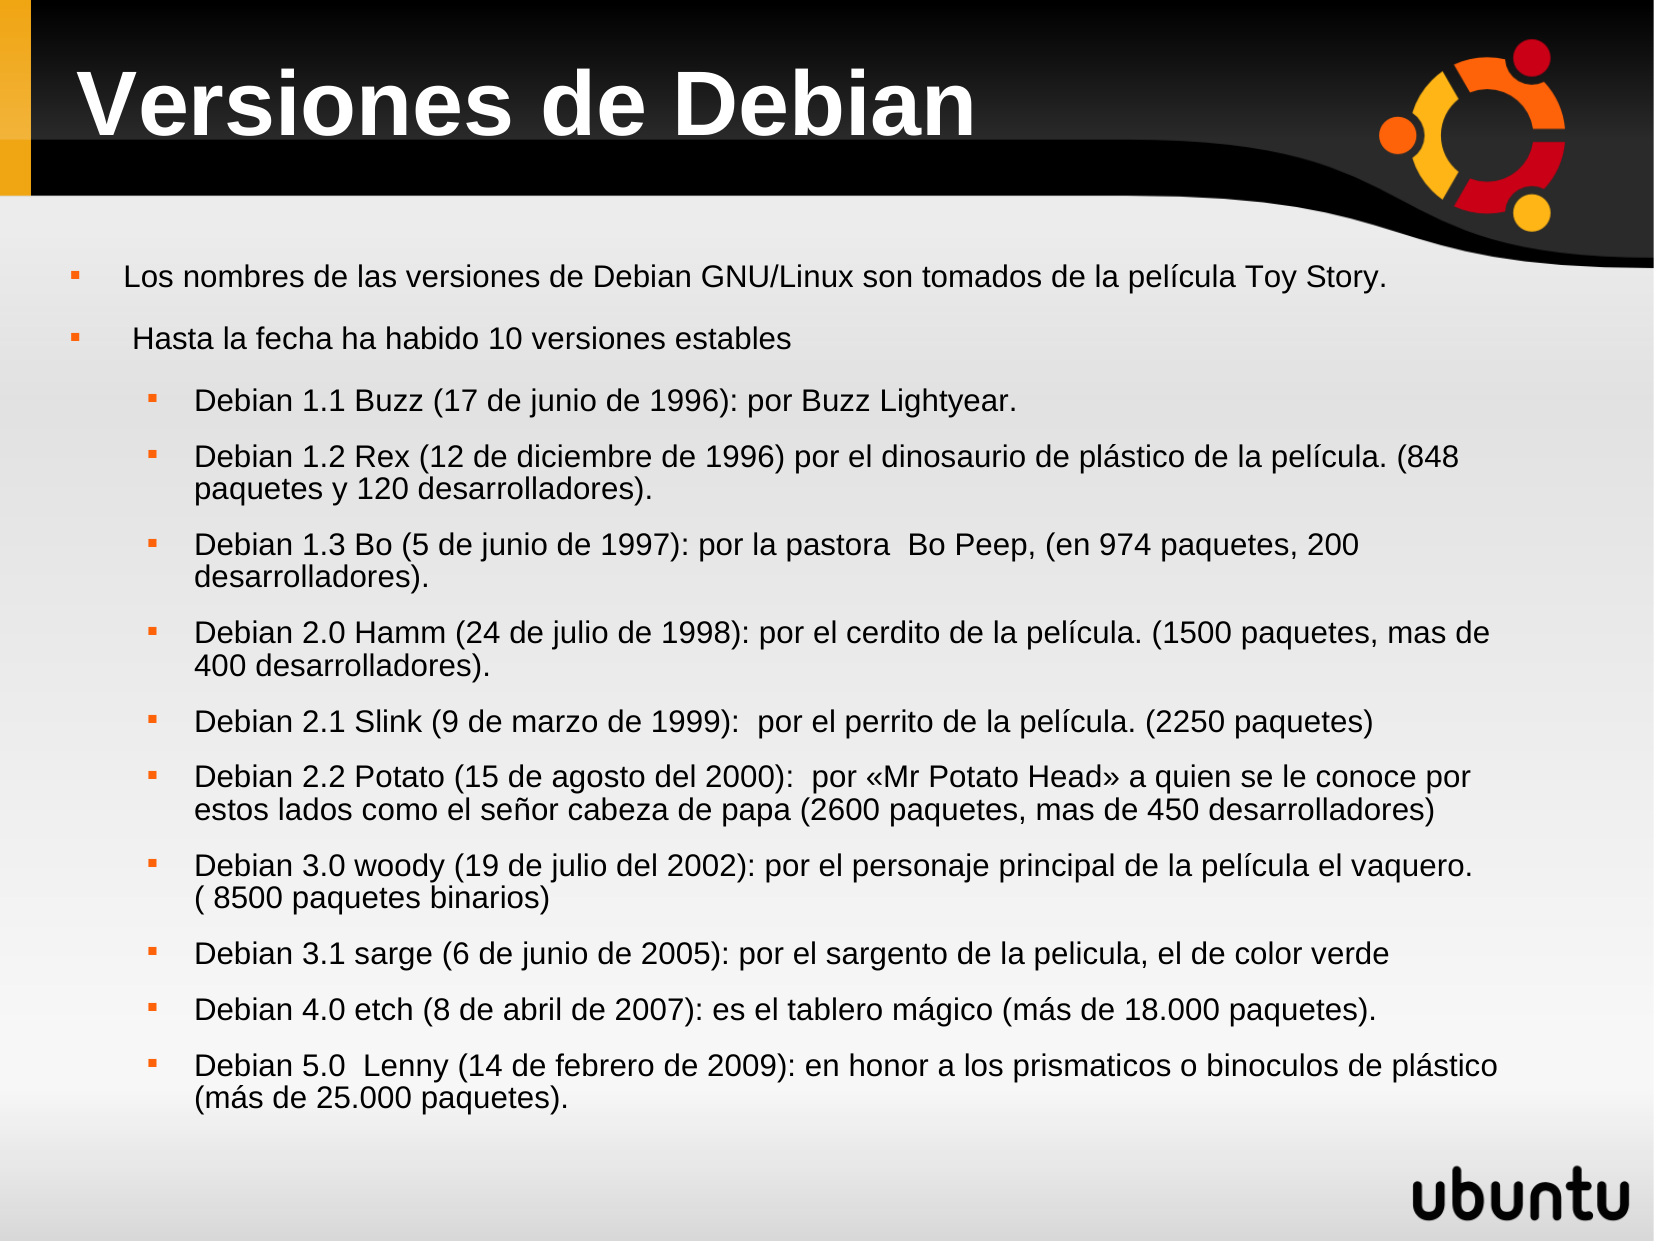

# Versiones de Debian
Los nombres de las versiones de Debian GNU/Linux son tomados de la película Toy Story.
 Hasta la fecha ha habido 10 versiones estables
Debian 1.1 Buzz (17 de junio de 1996): por Buzz Lightyear.
Debian 1.2 Rex (12 de diciembre de 1996) por el dinosaurio de plástico de la película. (848 paquetes y 120 desarrolladores).
Debian 1.3 Bo (5 de junio de 1997): por la pastora Bo Peep, (en 974 paquetes, 200 desarrolladores).
Debian 2.0 Hamm (24 de julio de 1998): por el cerdito de la película. (1500 paquetes, mas de 400 desarrolladores).
Debian 2.1 Slink (9 de marzo de 1999): por el perrito de la película. (2250 paquetes)
Debian 2.2 Potato (15 de agosto del 2000): por «Mr Potato Head» a quien se le conoce por estos lados como el señor cabeza de papa (2600 paquetes, mas de 450 desarrolladores)
Debian 3.0 woody (19 de julio del 2002): por el personaje principal de la película el vaquero. ( 8500 paquetes binarios)
Debian 3.1 sarge (6 de junio de 2005): por el sargento de la pelicula, el de color verde
Debian 4.0 etch (8 de abril de 2007): es el tablero mágico (más de 18.000 paquetes).
Debian 5.0 Lenny (14 de febrero de 2009): en honor a los prismaticos o binoculos de plástico (más de 25.000 paquetes).